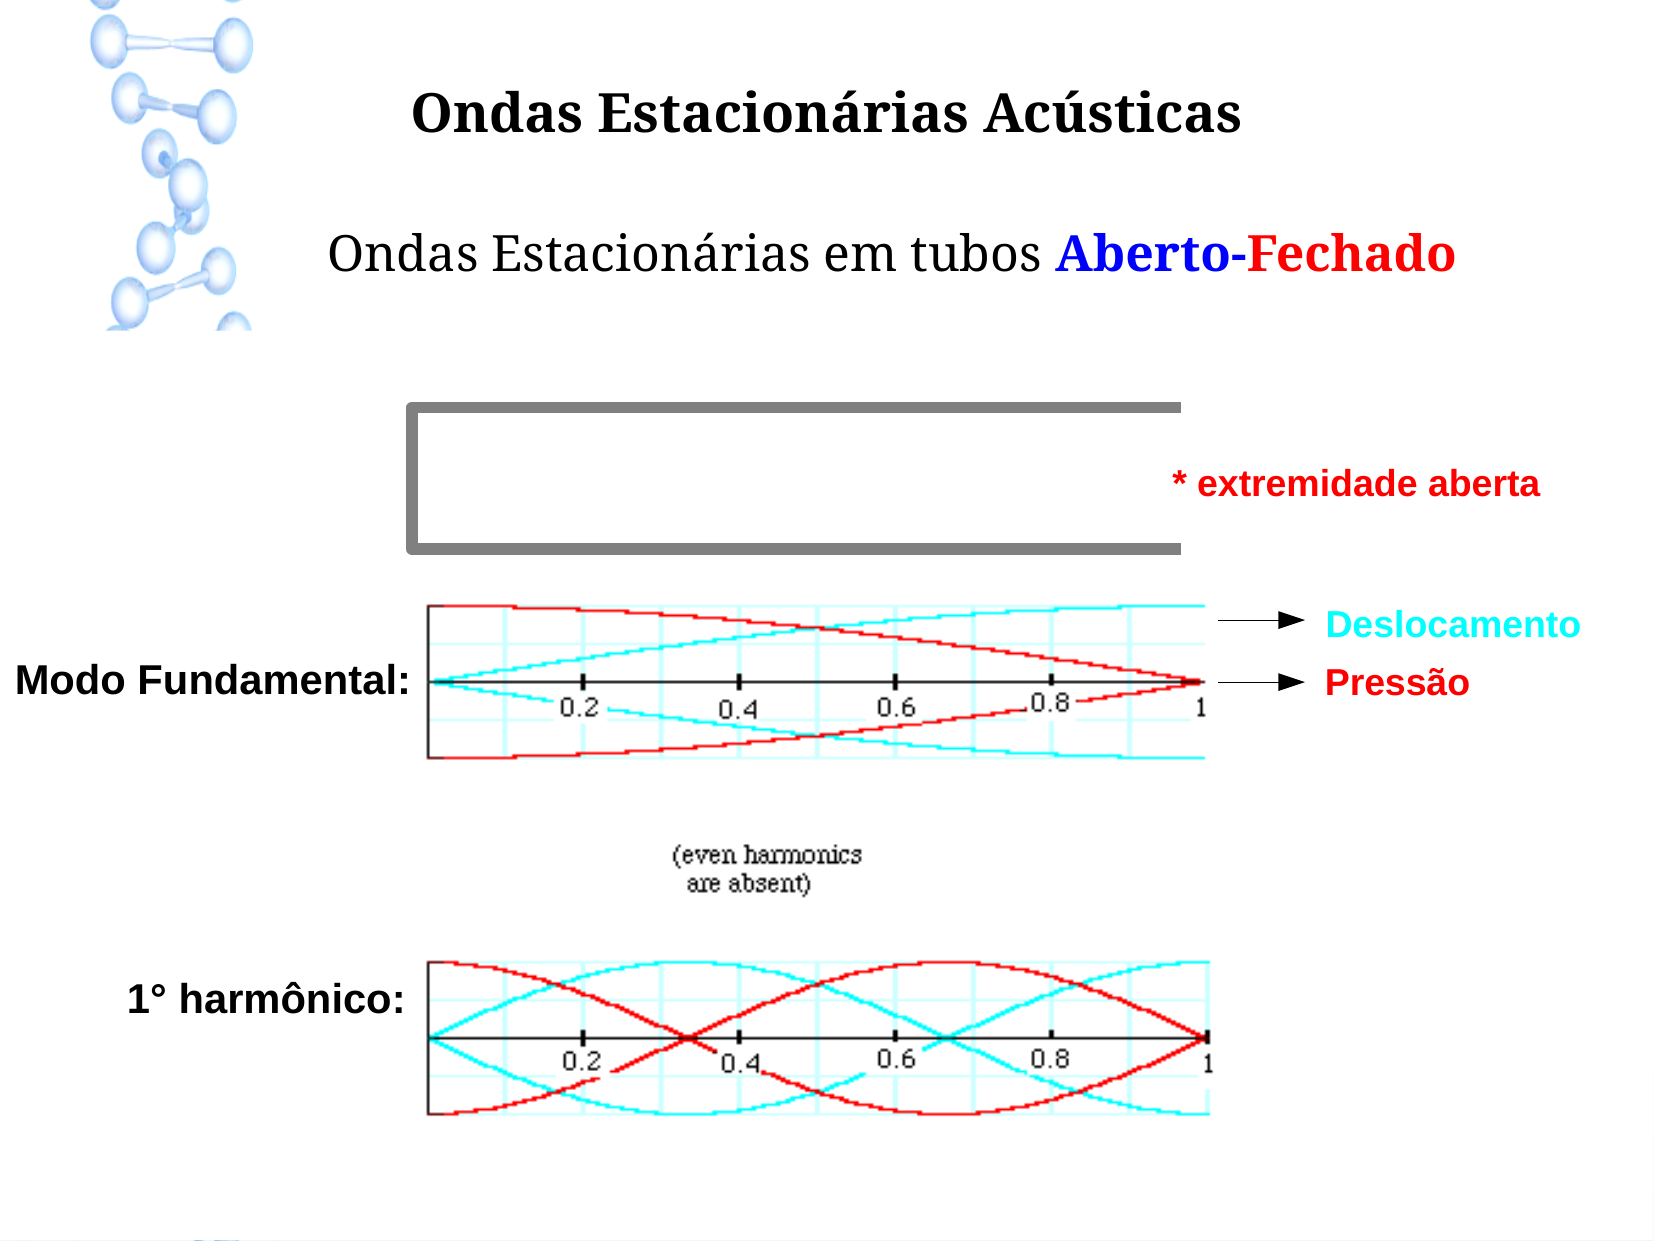

Ondas Estacionárias Acústicas
Ondas Estacionárias em tubos Aberto-Fechado
* extremidade aberta
Deslocamento
Modo Fundamental:
Pressão
1° harmônico: